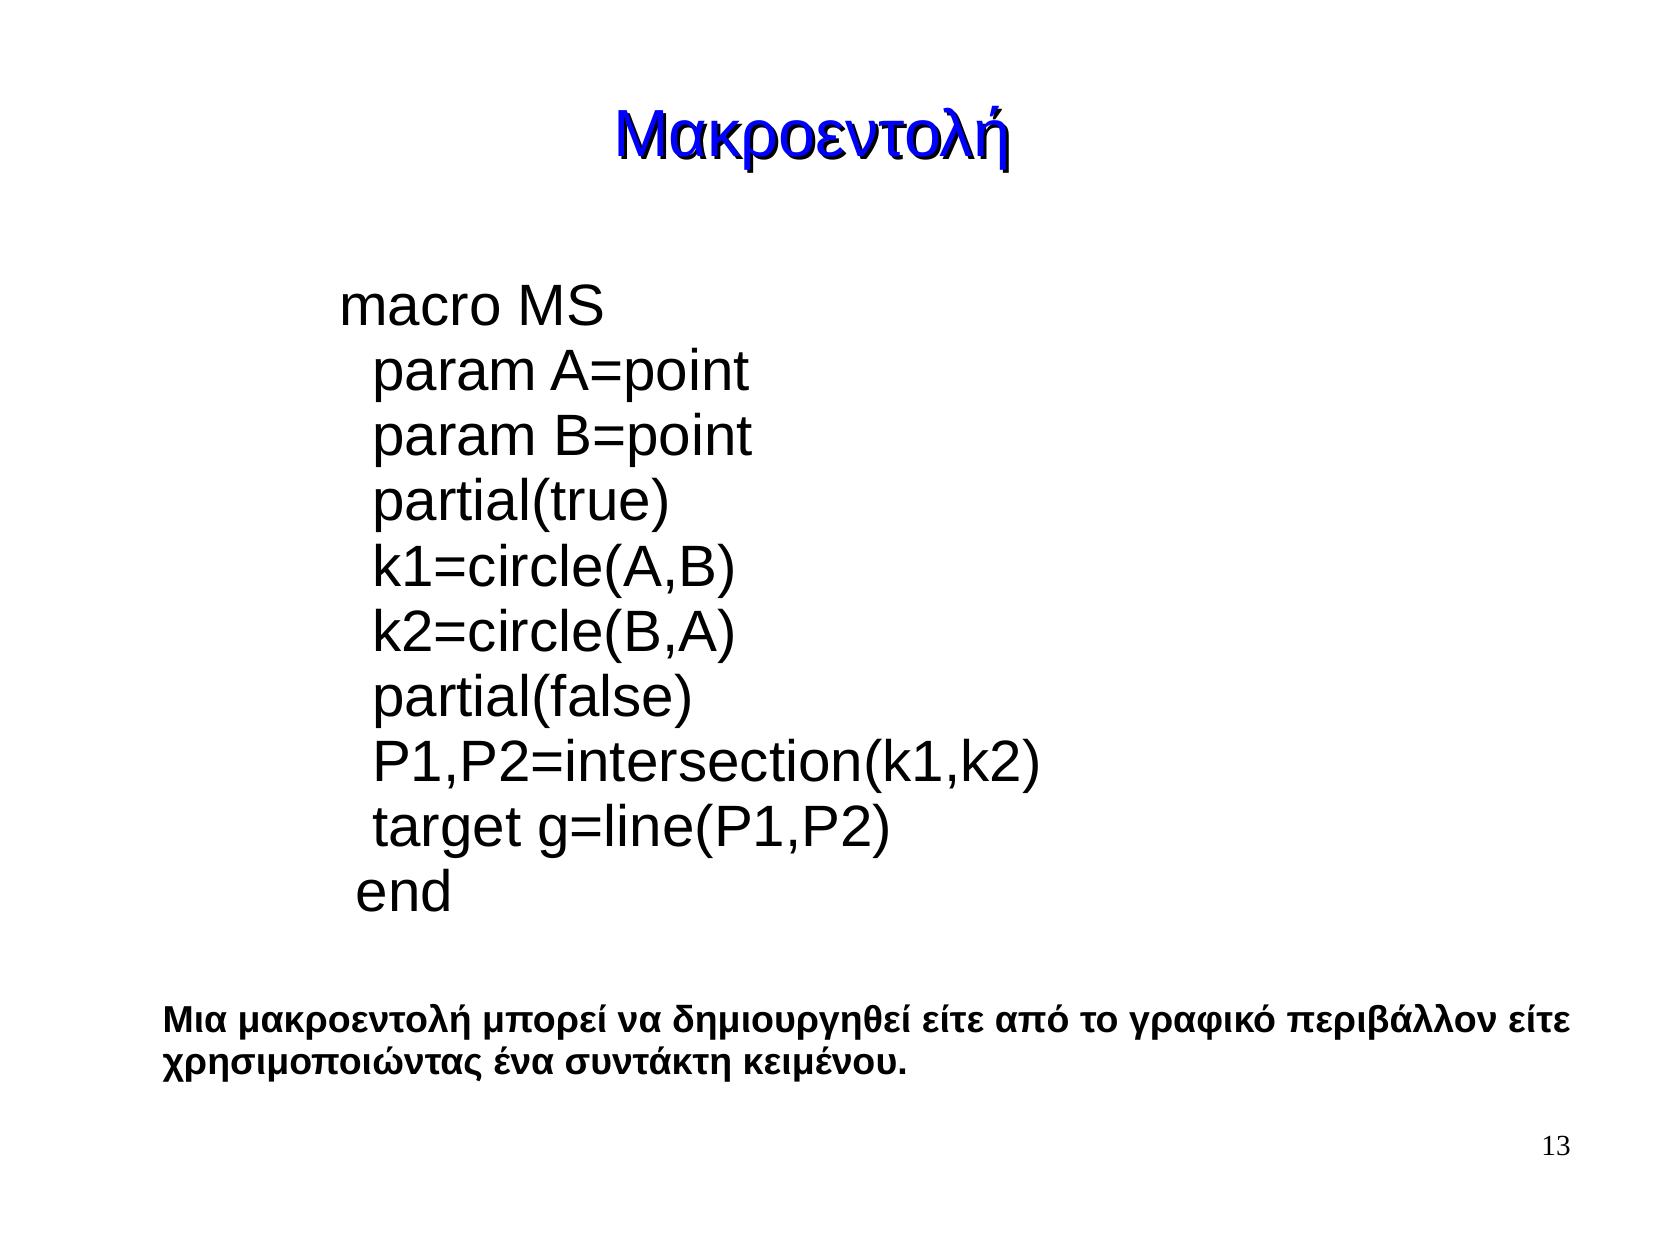

Μακροεντολή
macro MS
 param A=point
 param B=point
 partial(true)
 k1=circle(A,B)
 k2=circle(B,A)
 partial(false)
 P1,P2=intersection(k1,k2)
 target g=line(P1,P2)
 end
Μια μακροεντολή μπορεί να δημιουργηθεί είτε από το γραφικό περιβάλλον είτε
χρησιμοποιώντας ένα συντάκτη κειμένου.
13